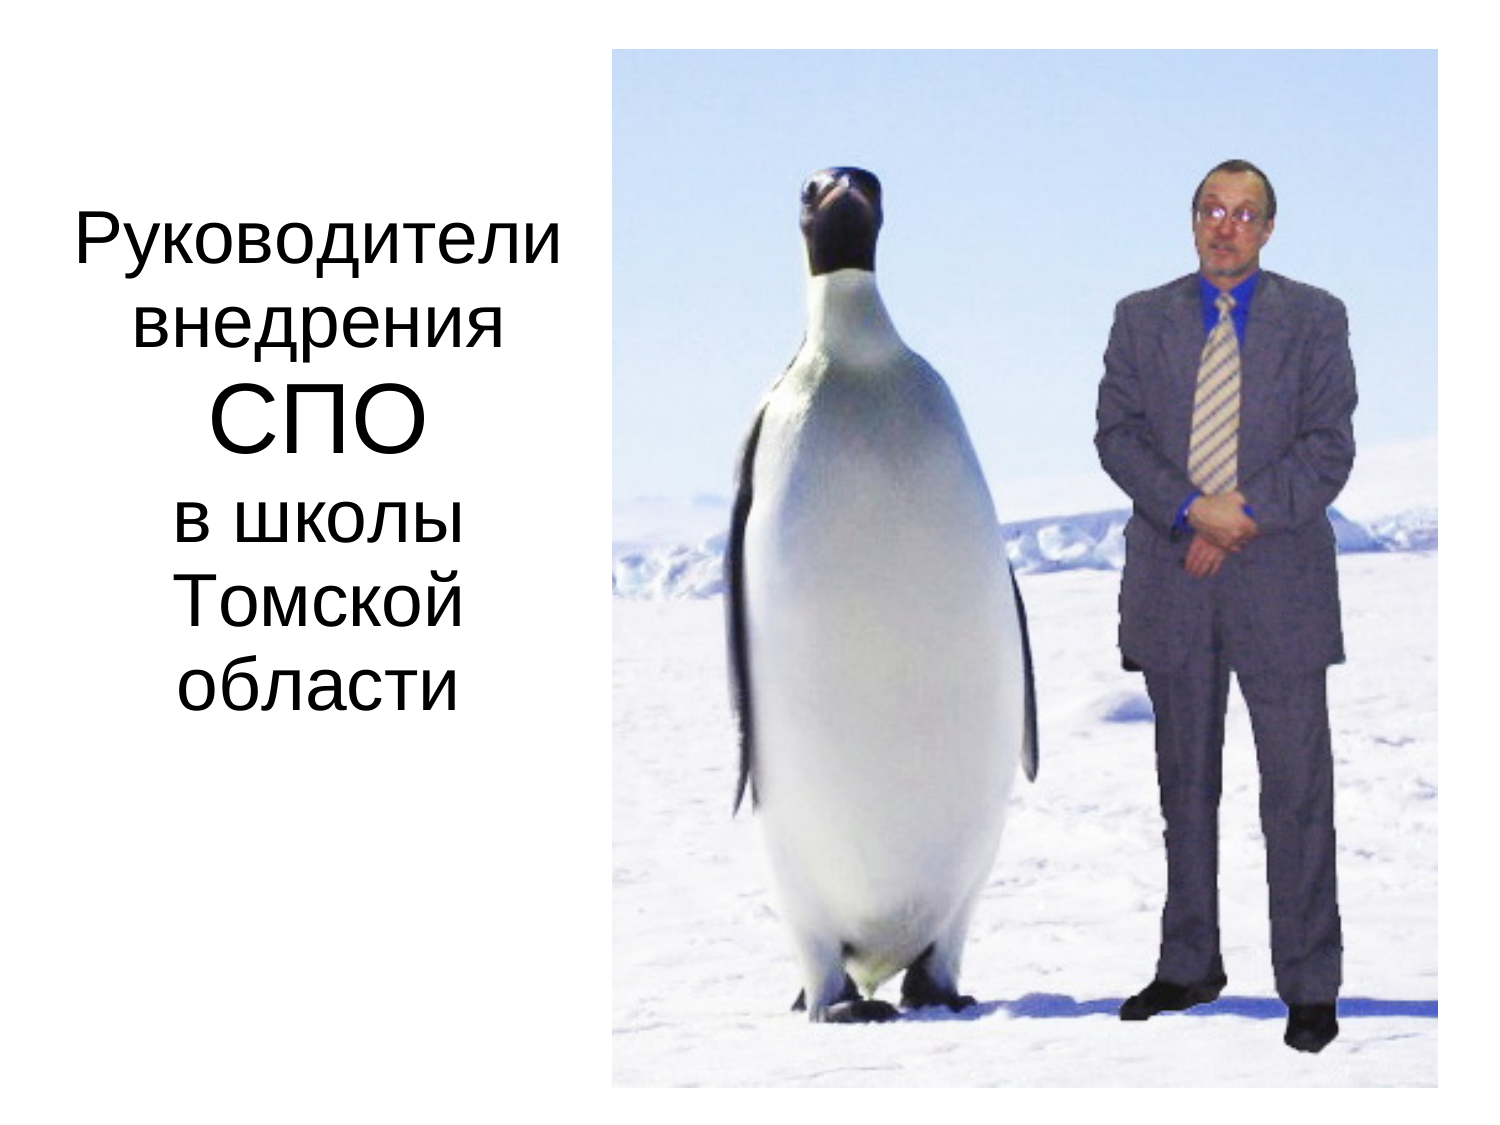

Руководители внедрения СПО
в школы Томской области